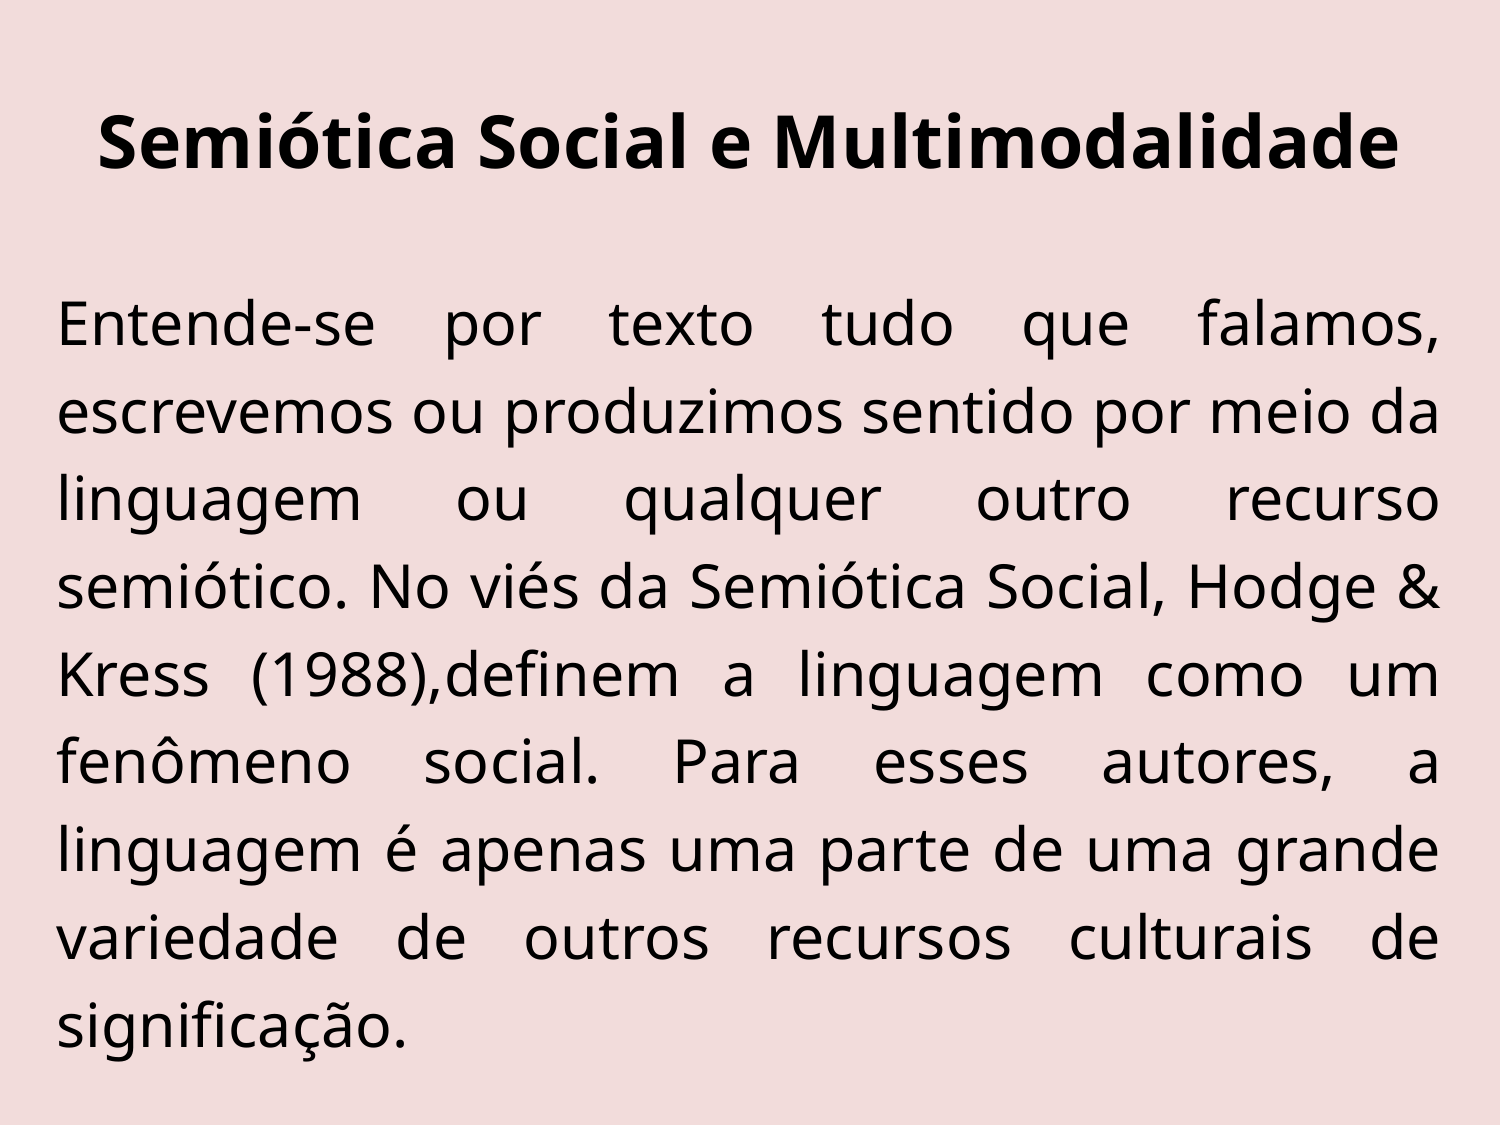

# Semiótica Social e Multimodalidade
Entende-se por texto tudo que falamos, escrevemos ou produzimos sentido por meio da linguagem ou qualquer outro recurso semiótico. No viés da Semiótica Social, Hodge & Kress (1988),definem a linguagem como um fenômeno social. Para esses autores, a linguagem é apenas uma parte de uma grande variedade de outros recursos culturais de significação.